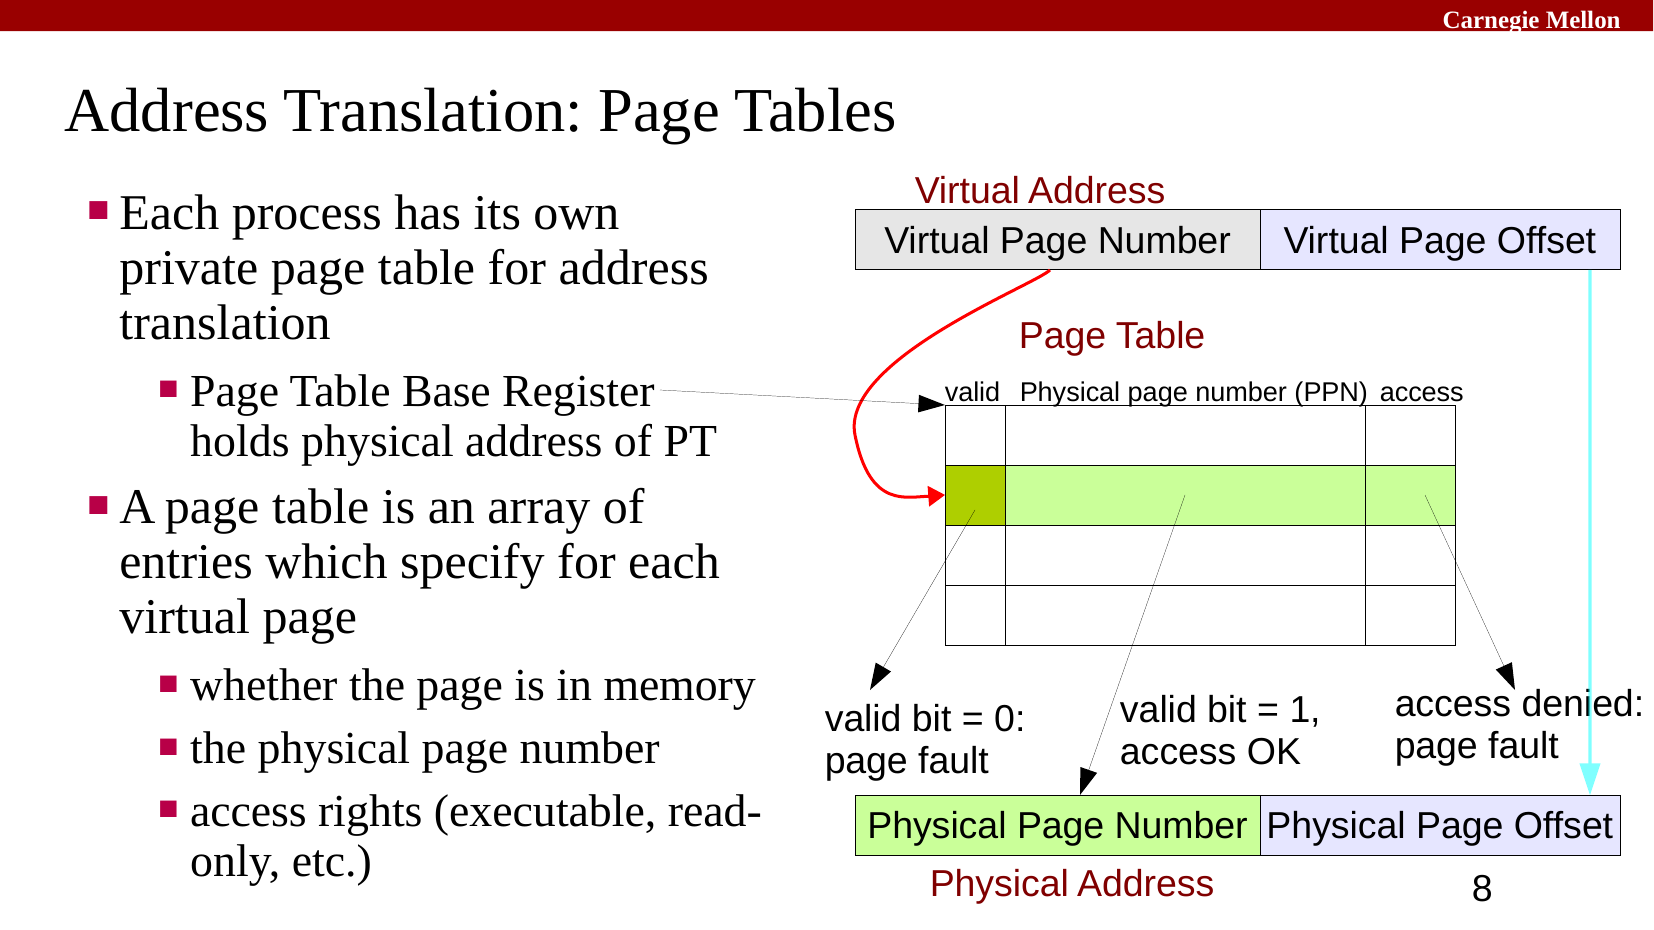

# Address Translation: Page Tables
Virtual Address
Each process has its own private page table for address translation
Page Table Base Register holds physical address of PT
A page table is an array of entries which specify for each virtual page
whether the page is in memory
the physical page number
access rights (executable, read-only, etc.)
Virtual Page Number
Virtual Page Offset
Page Table
valid
Physical page number (PPN)
access
access denied:
page fault
valid bit = 1,
access OK
valid bit = 0:
page fault
Physical Page Number
Physical Page Offset
Physical Address